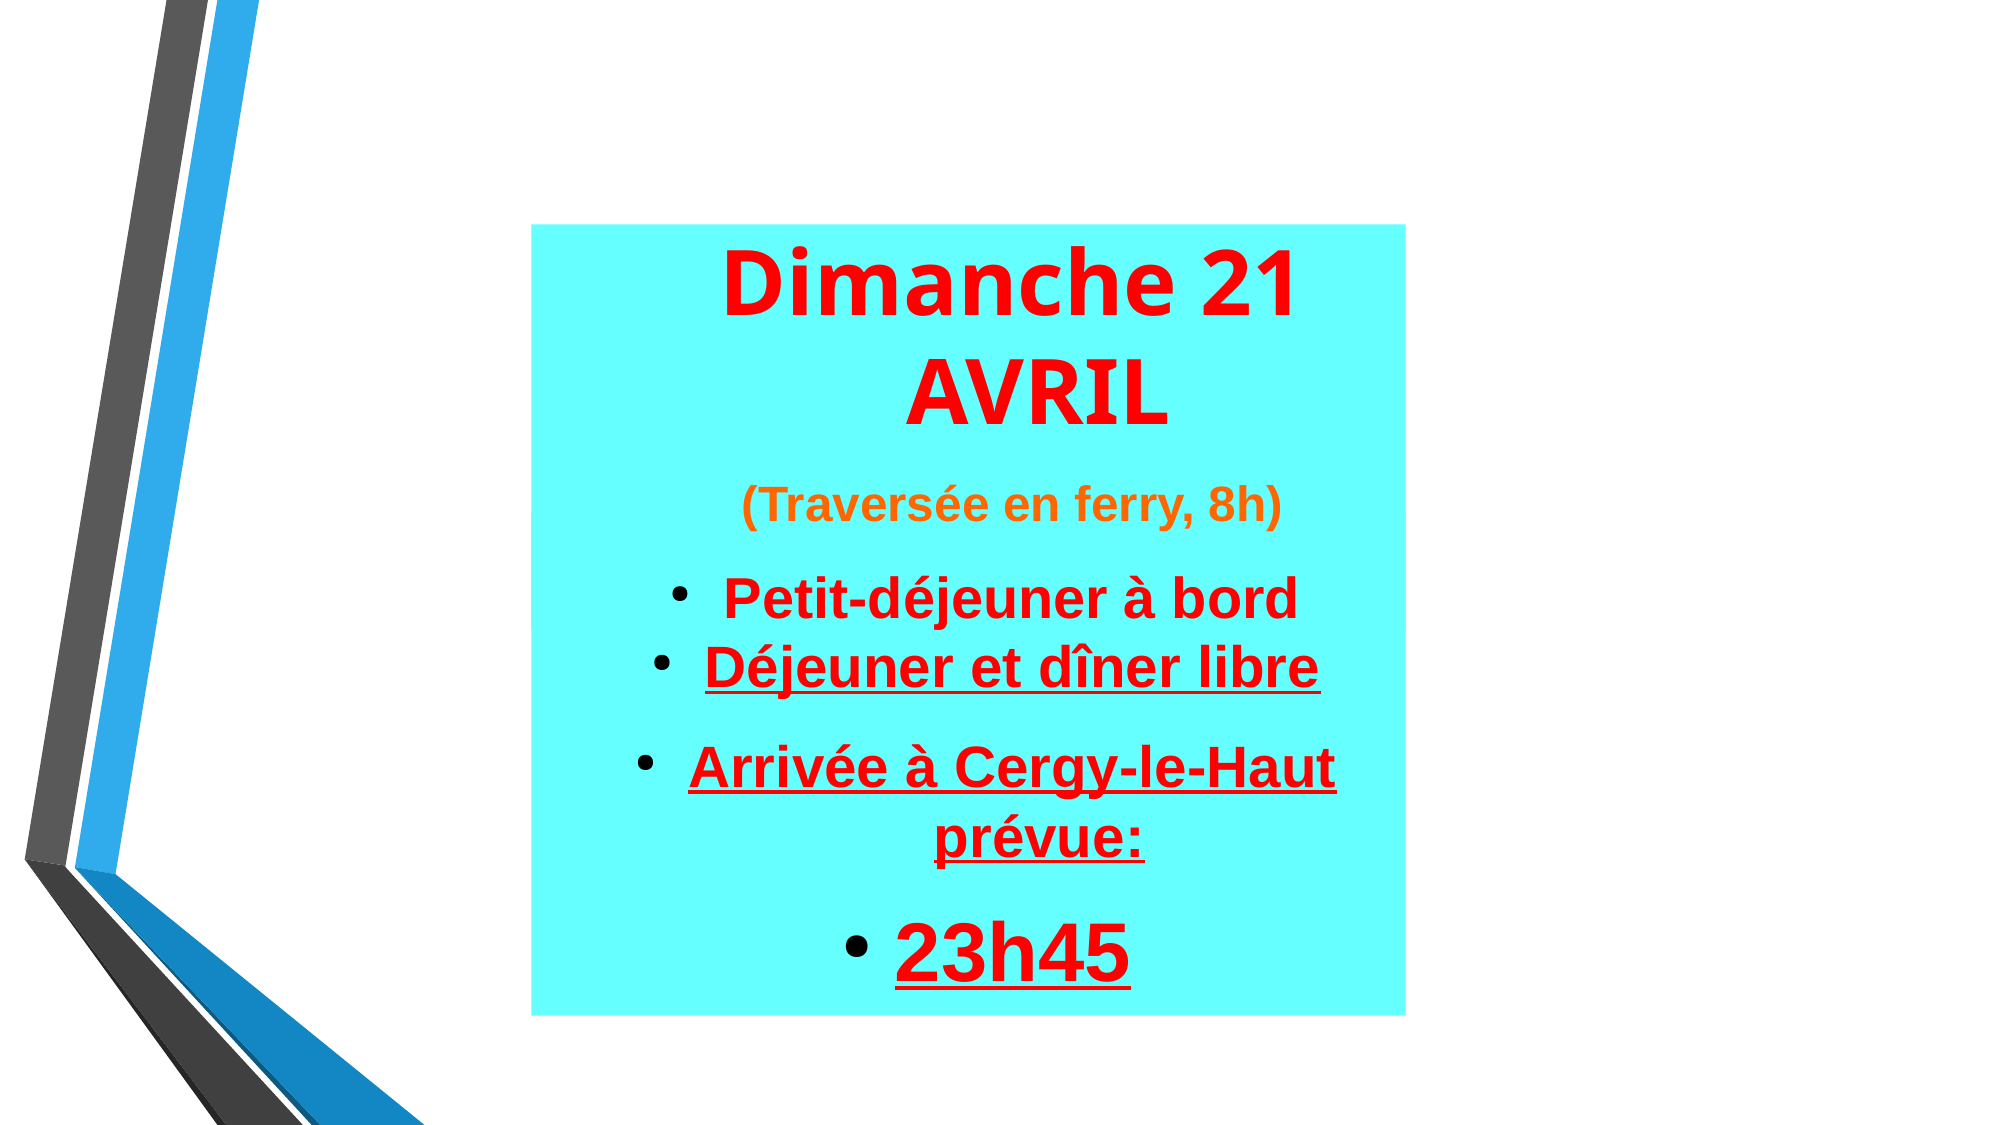

Dimanche 21 AVRIL
(Traversée en ferry, 8h)
Petit-déjeuner à bord
# Arrivée à Barcelone à 7h30
Déjeuner et dîner libre
Arrivée à Cergy-le-Haut prévue:
23h45